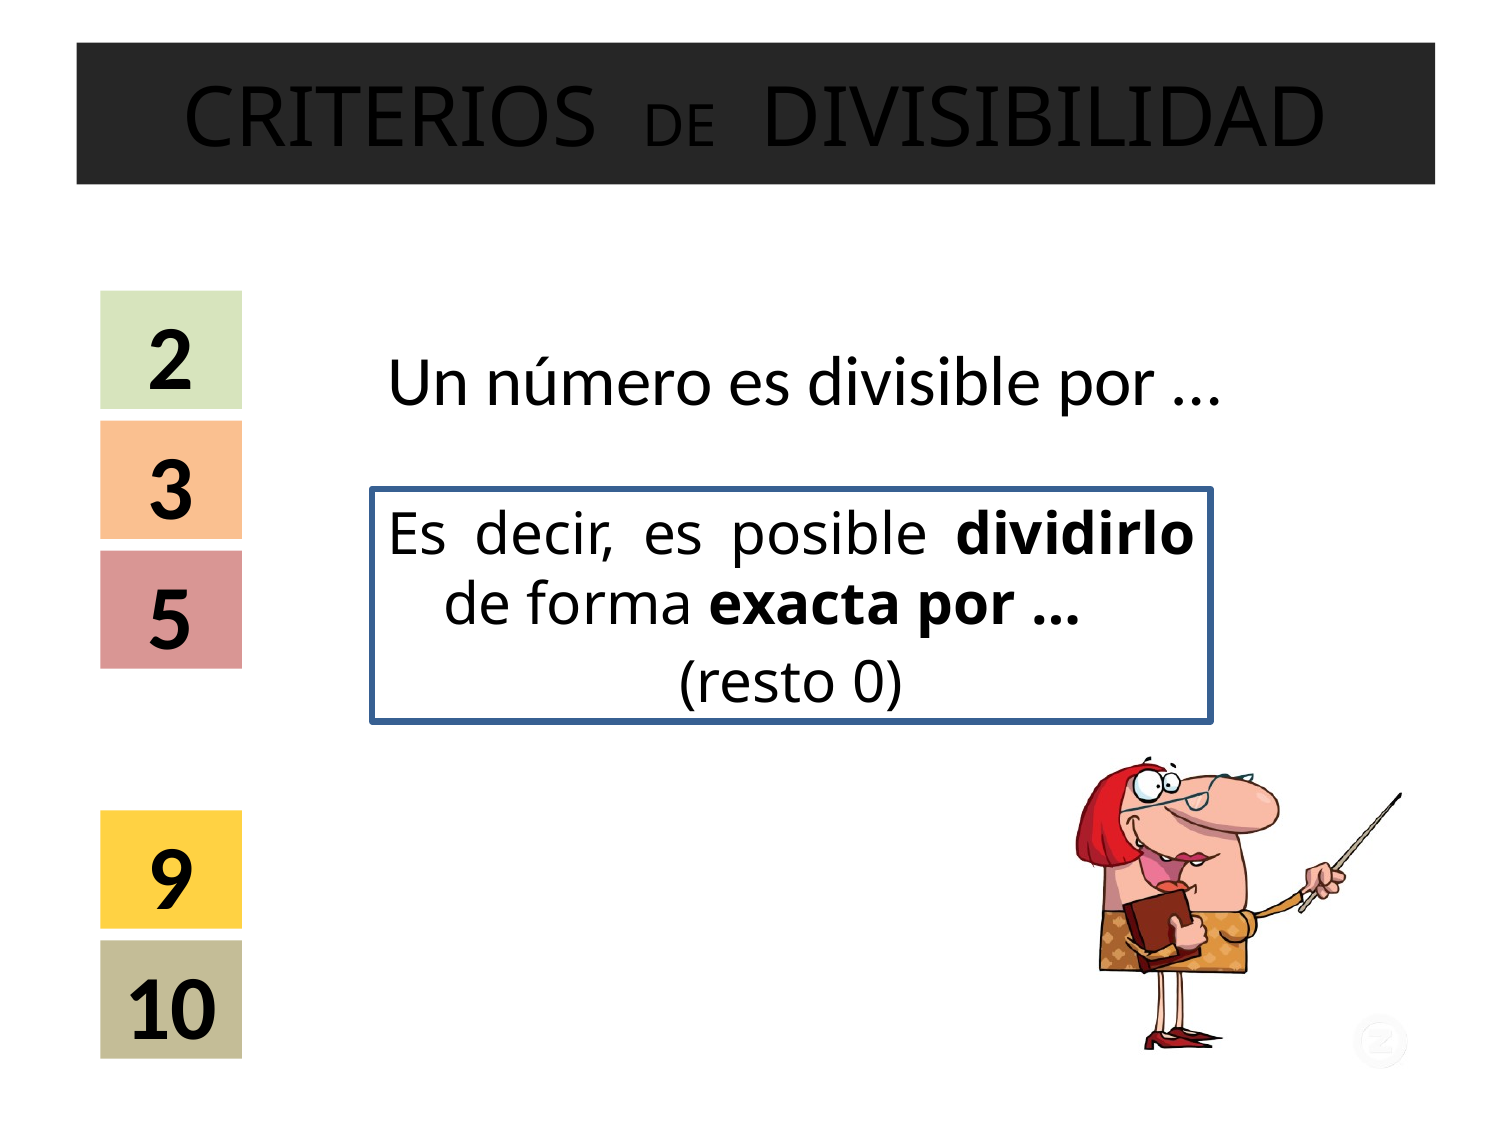

CRITERIOS DE DIVISIBILIDAD
2
Un número es divisible por …
3
Es decir, es posible dividirlo de forma exacta por …
(resto 0)
5
9
10